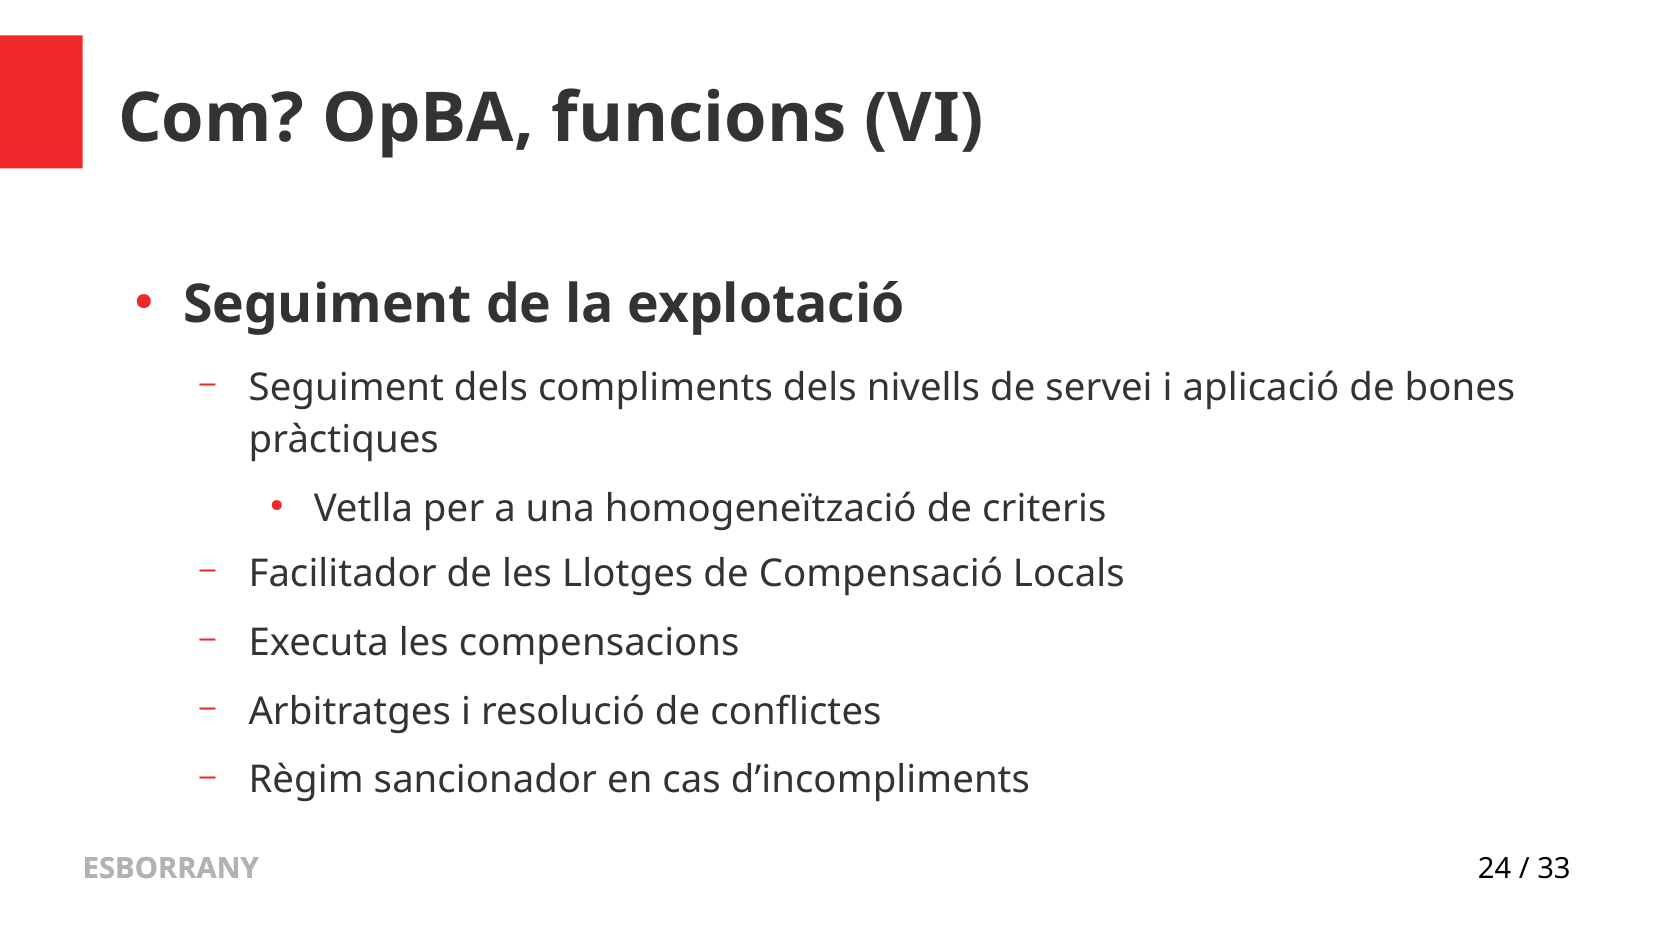

# Com? OpBA, funcions (VI)
Seguiment de la explotació
Seguiment dels compliments dels nivells de servei i aplicació de bones pràctiques
Vetlla per a una homogeneïtzació de criteris
Facilitador de les Llotges de Compensació Locals
Executa les compensacions
Arbitratges i resolució de conflictes
Règim sancionador en cas d’incompliments
24